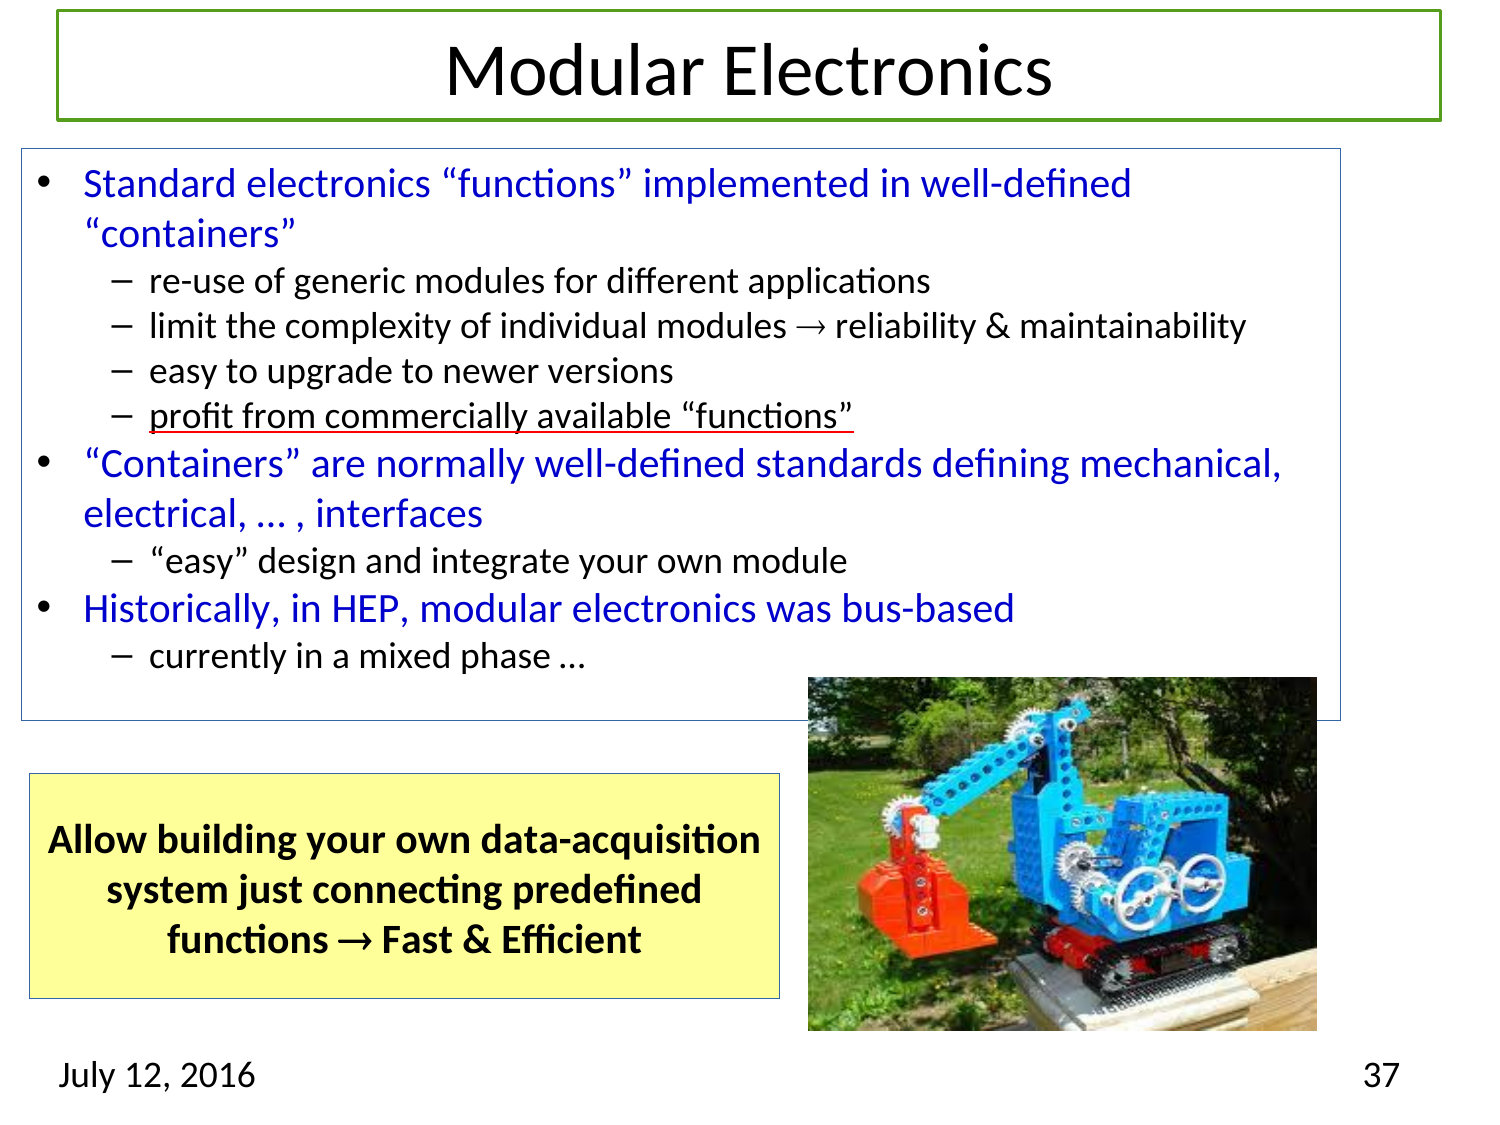

# Modular Electronics
Standard electronics “functions” implemented in well-defined “containers”
re-use of generic modules for different applications
limit the complexity of individual modules  reliability & maintainability
easy to upgrade to newer versions
profit from commercially available “functions”
“Containers” are normally well-defined standards defining mechanical, electrical, … , interfaces
“easy” design and integrate your own module
Historically, in HEP, modular electronics was bus-based
currently in a mixed phase …
Allow building your own data-acquisition system just connecting predefined functions  Fast & Efficient
37